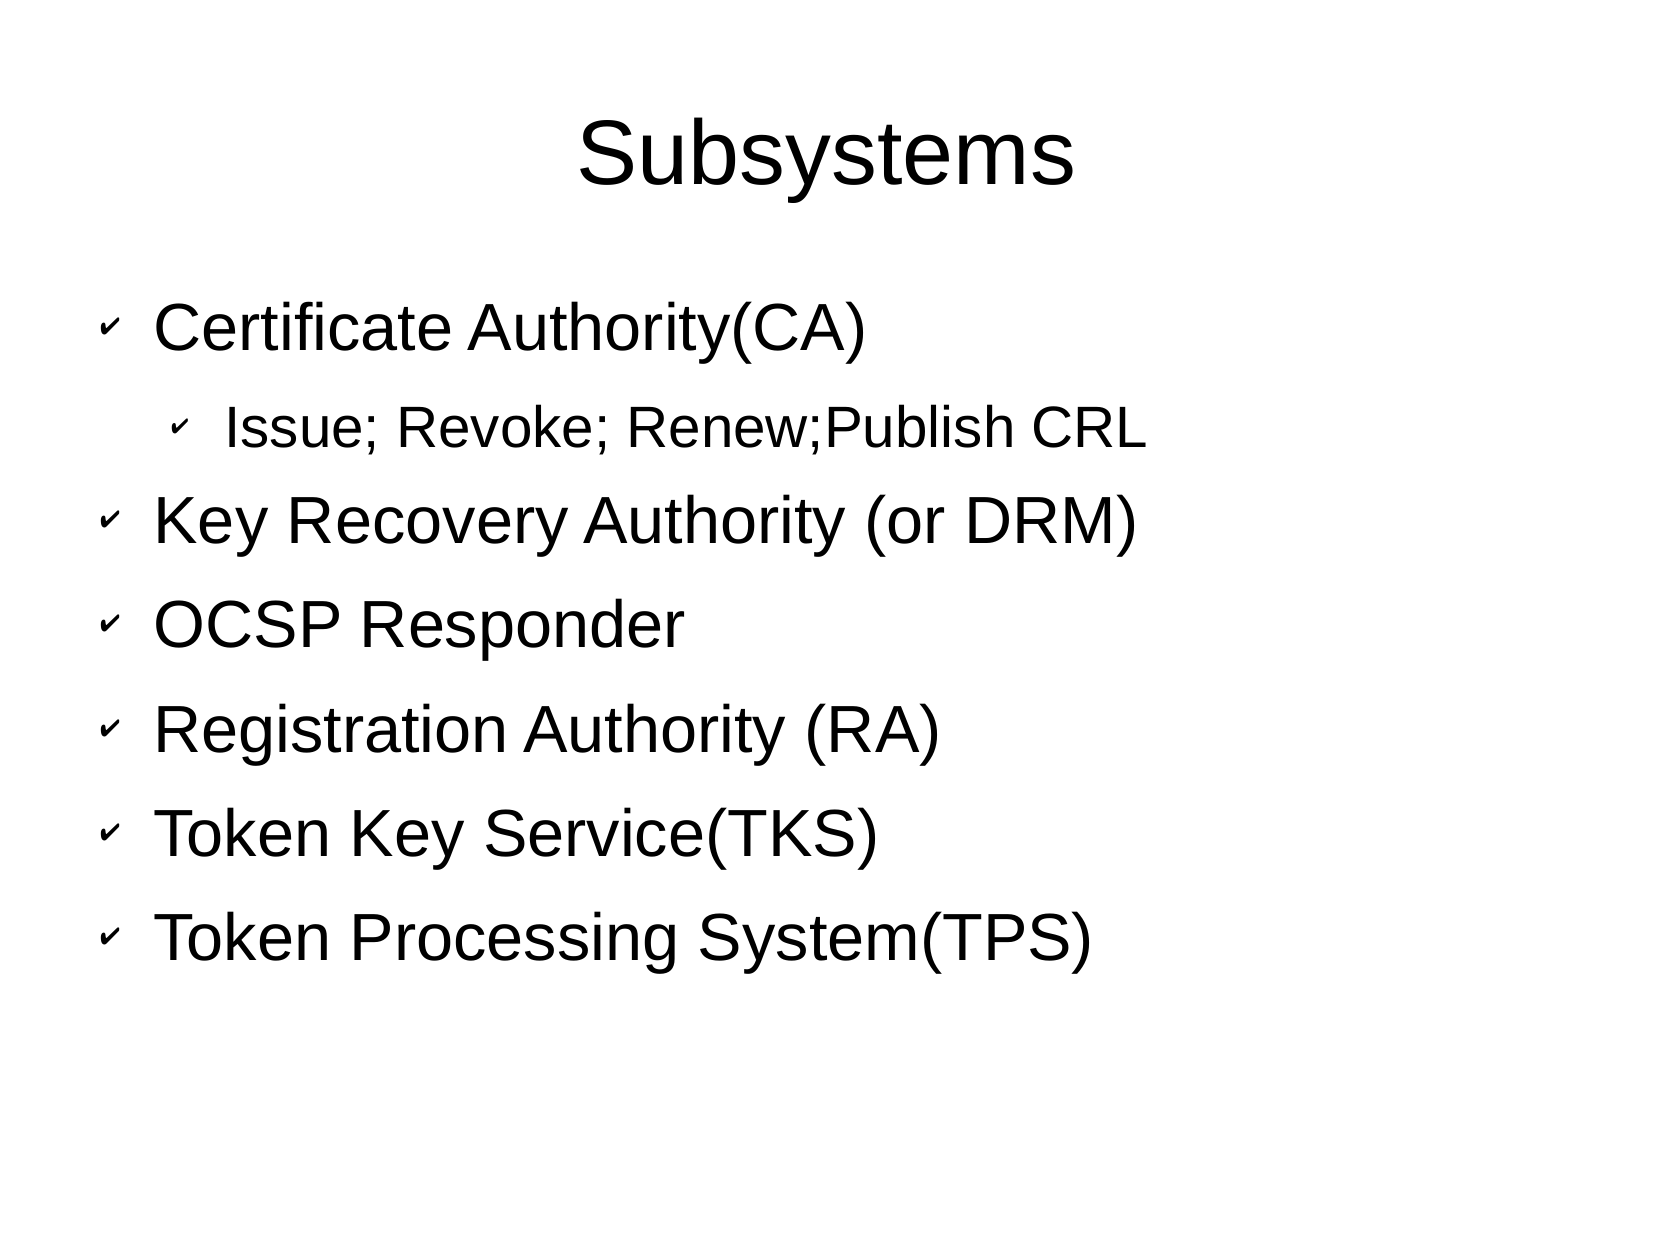

# Subsystems
Certificate Authority(CA)
Issue; Revoke; Renew;Publish CRL
Key Recovery Authority (or DRM)
OCSP Responder
Registration Authority (RA)
Token Key Service(TKS)
Token Processing System(TPS)